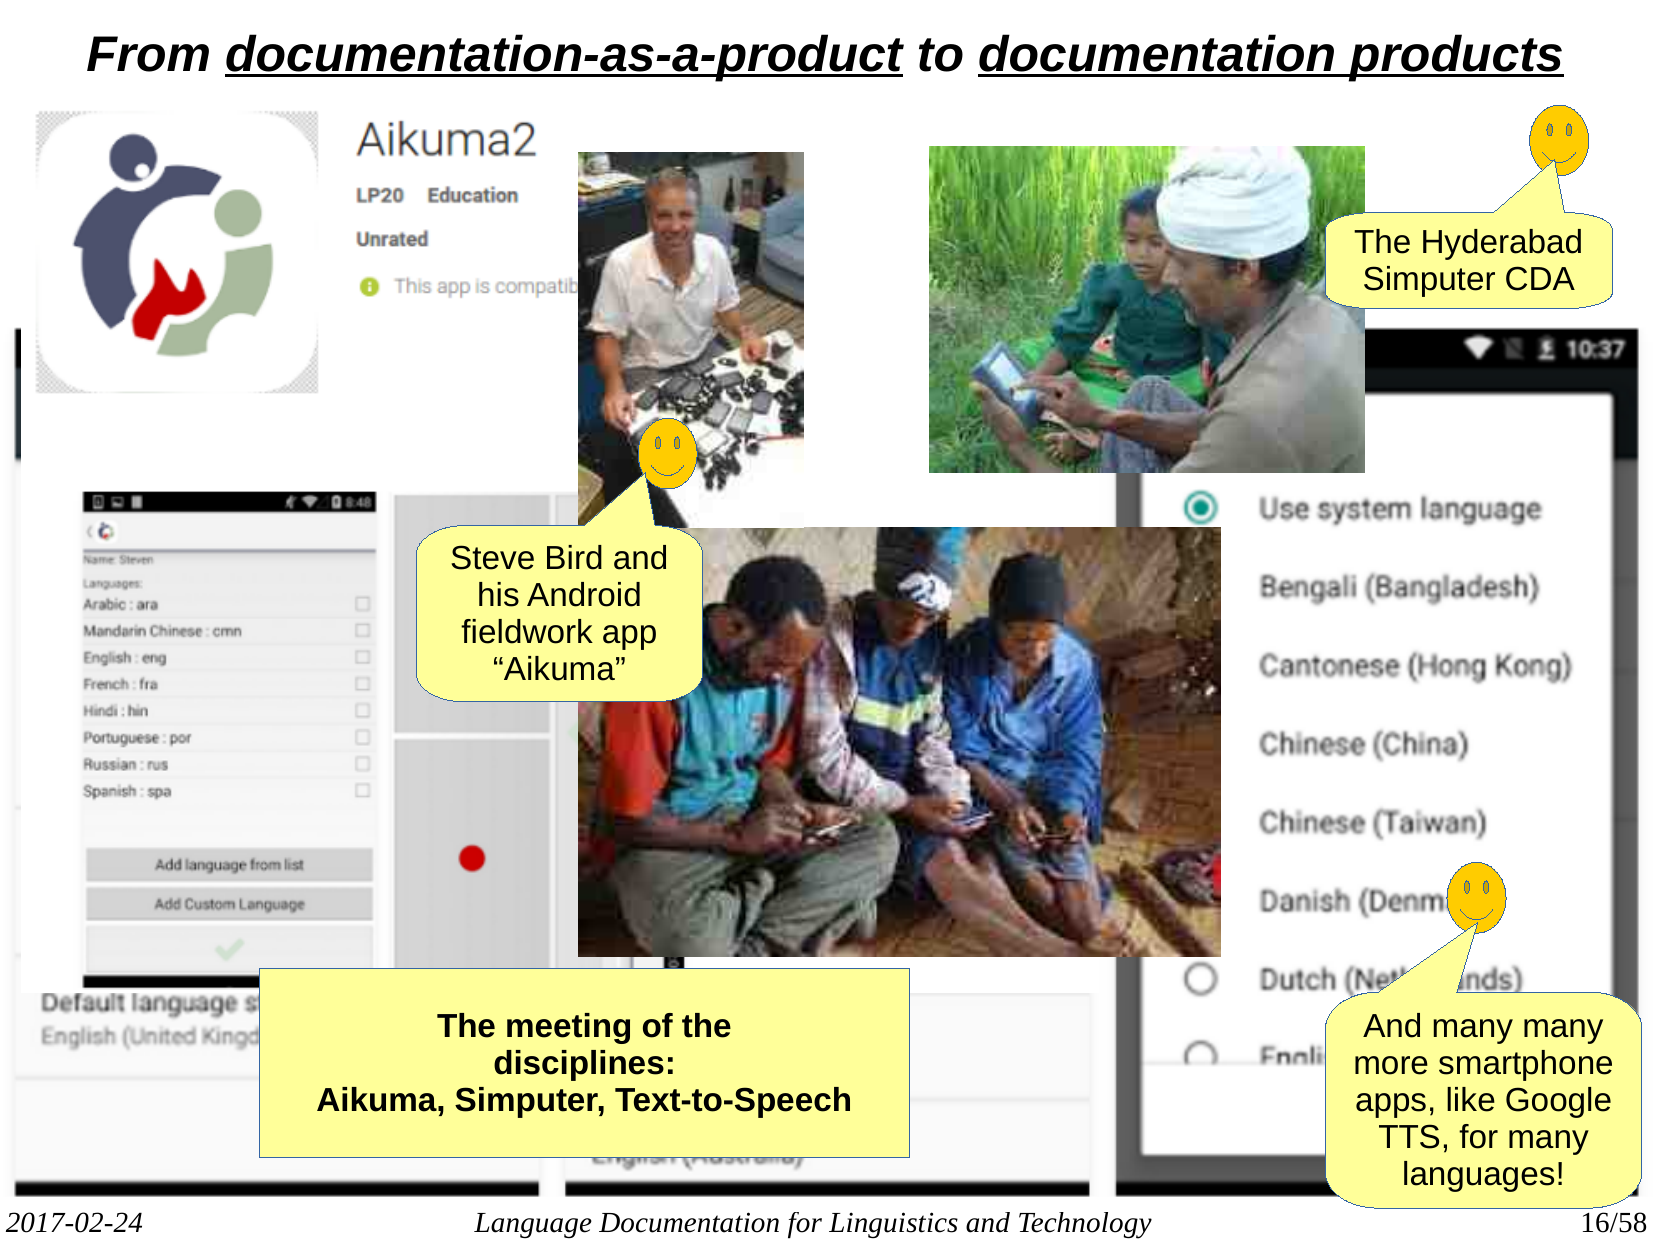

# From documentation-as-a-product to documentation products
z
The Hyderabad
Simputer CDA
Steve Bird and his Android fieldwork app “Aikuma”
The meeting of the
disciplines:
Aikuma, Simputer, Text-to-Speech
And many many more smartphone apps, like Google TTS, for many languages!
ELKL-4, U Agra, 2016-02-25_27
D. Gibbon: What can endangered languages teach the language technologies?
16